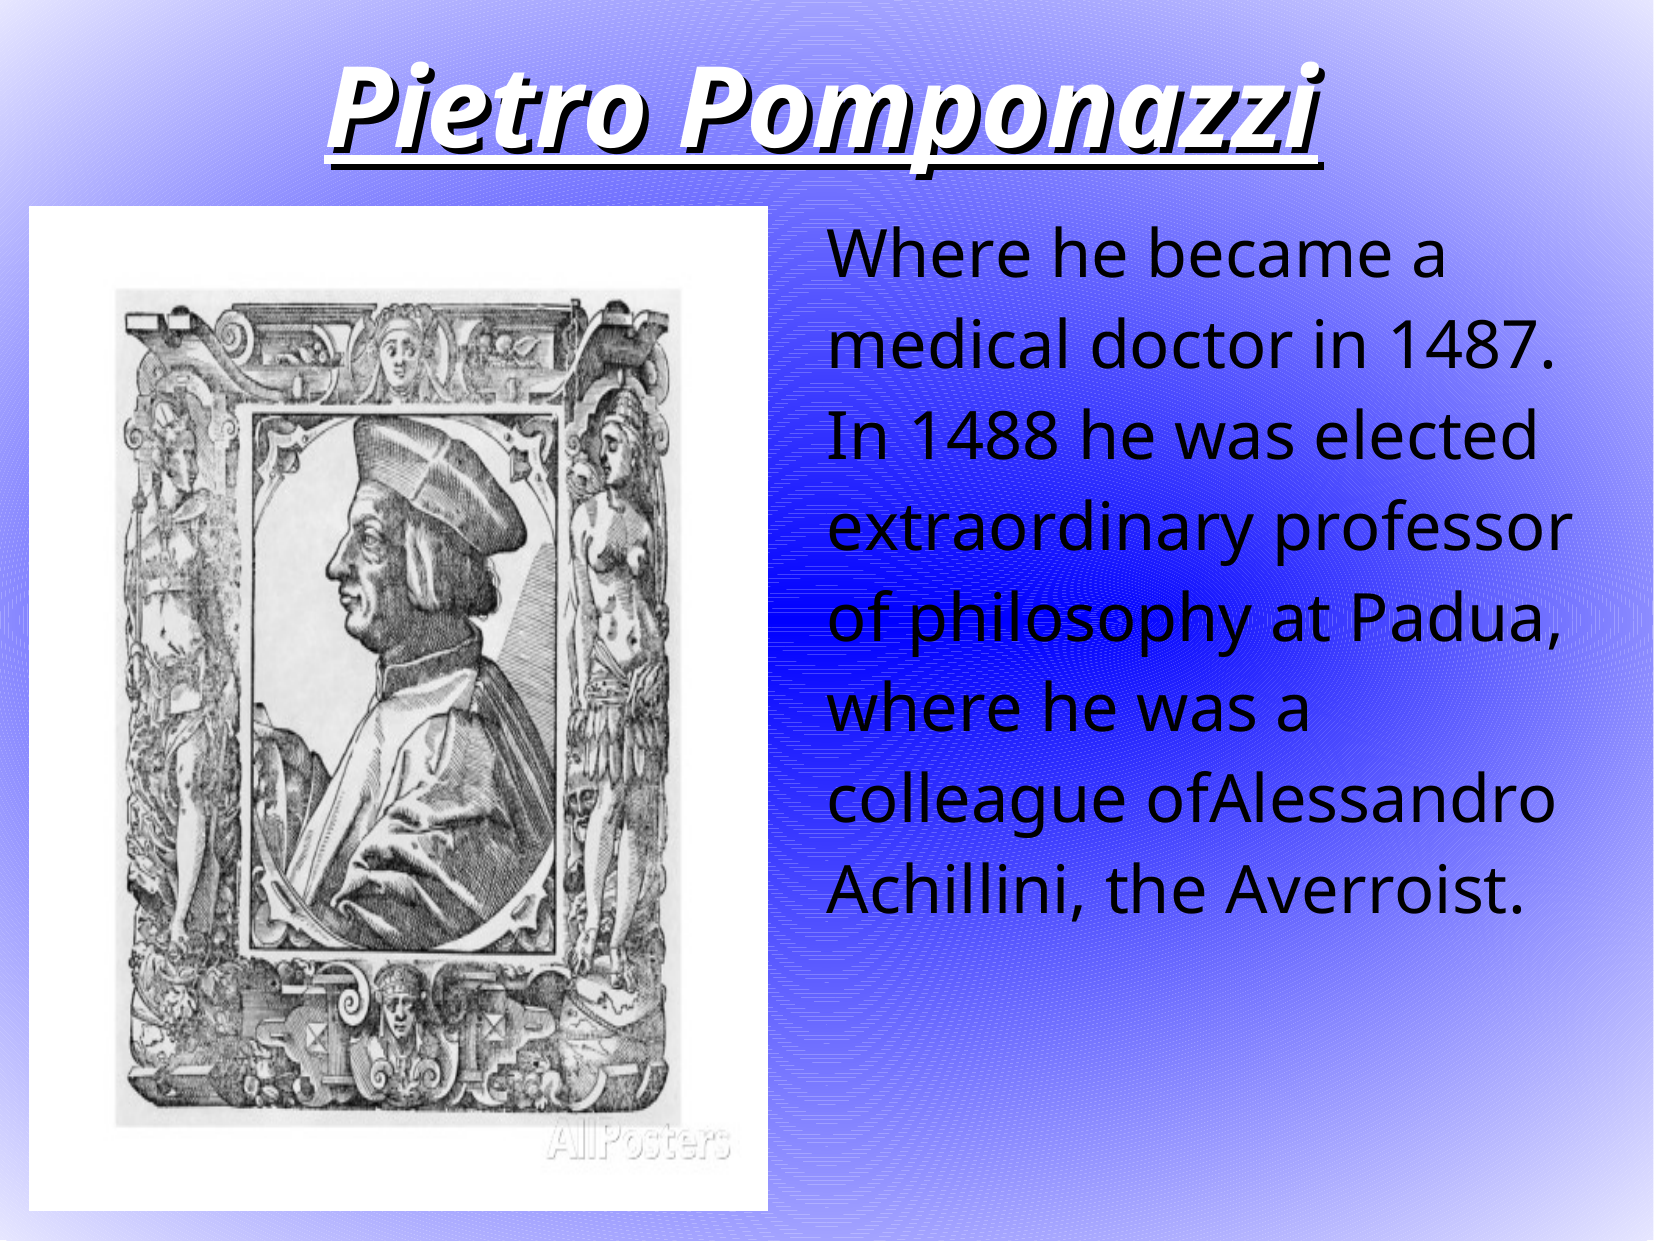

# Pietro Pomponazzi
Where he became a medical doctor in 1487. In 1488 he was elected extraordinary professor of philosophy at Padua, where he was a colleague ofAlessandro Achillini, the Averroist.